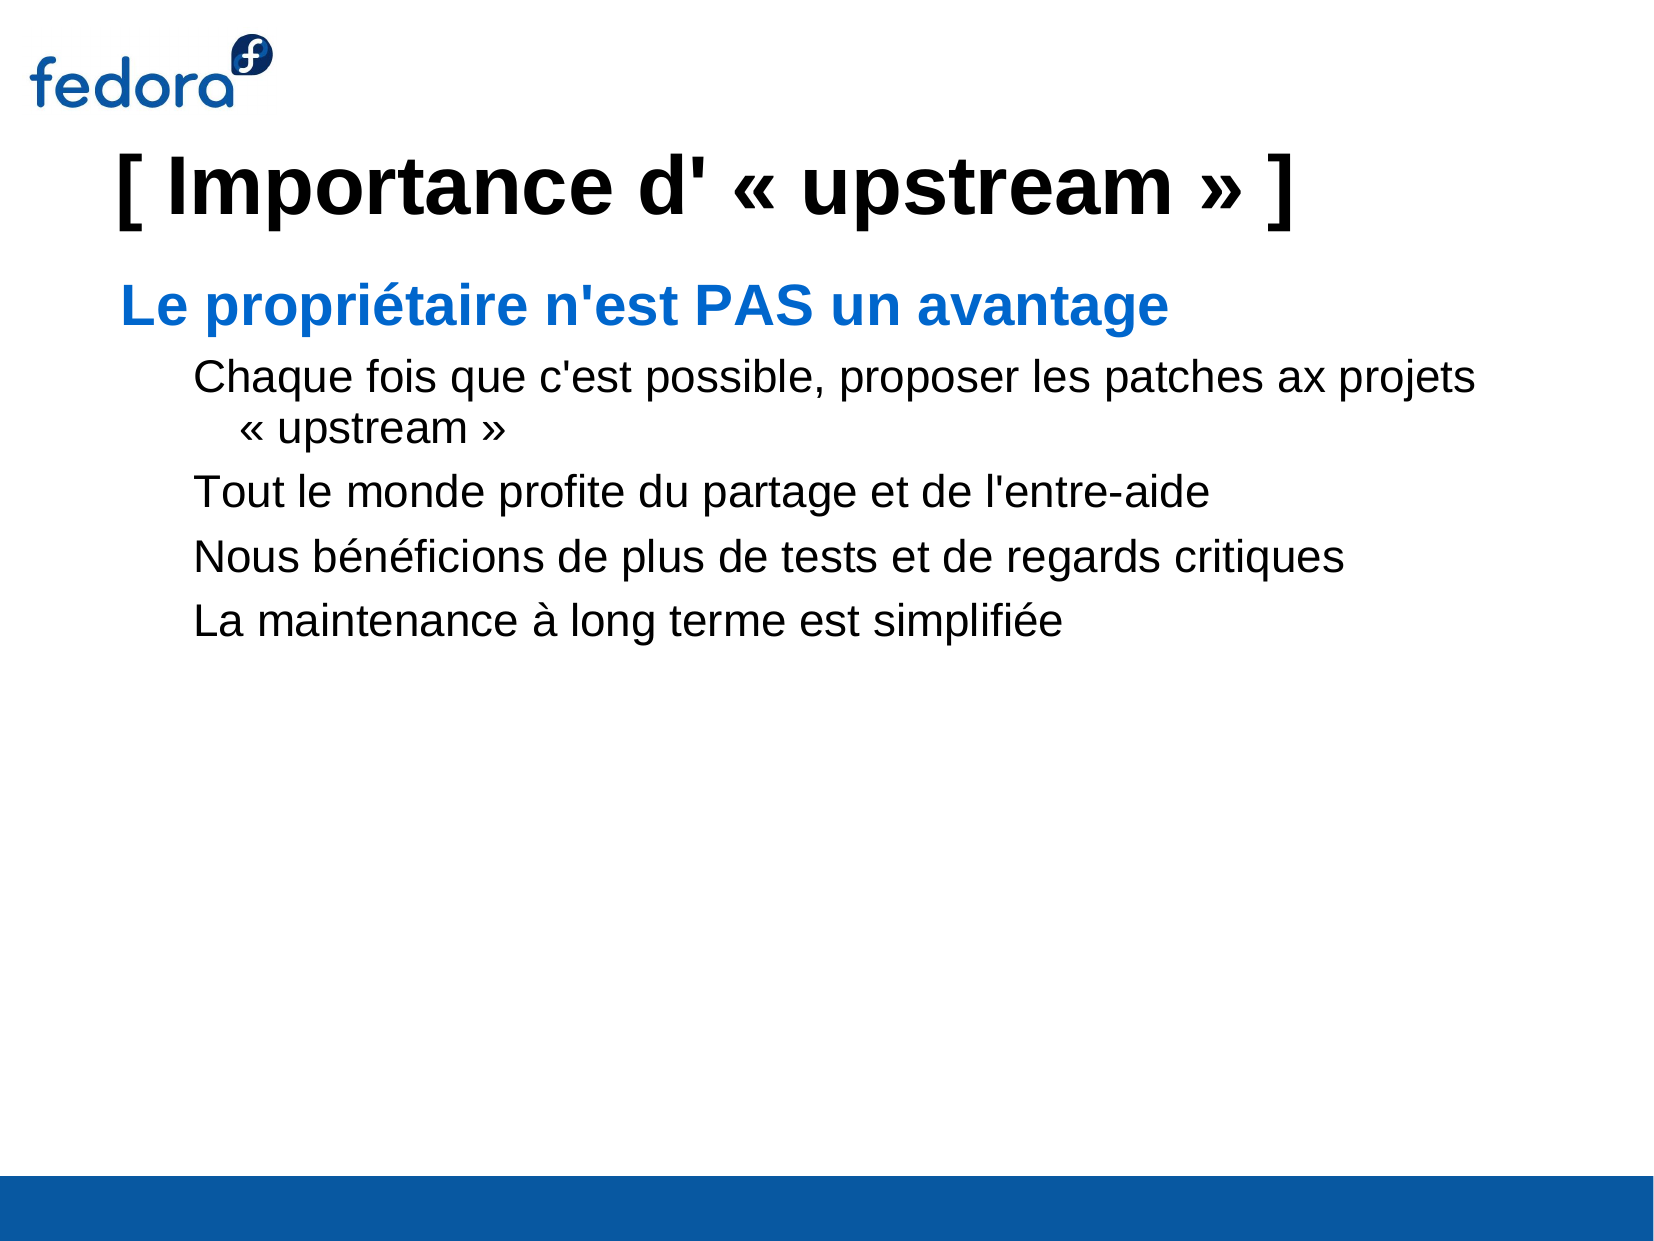

# [ Importance d' « upstream » ]
Le propriétaire n'est PAS un avantage
Chaque fois que c'est possible, proposer les patches ax projets « upstream »
Tout le monde profite du partage et de l'entre-aide
Nous bénéficions de plus de tests et de regards critiques
La maintenance à long terme est simplifiée